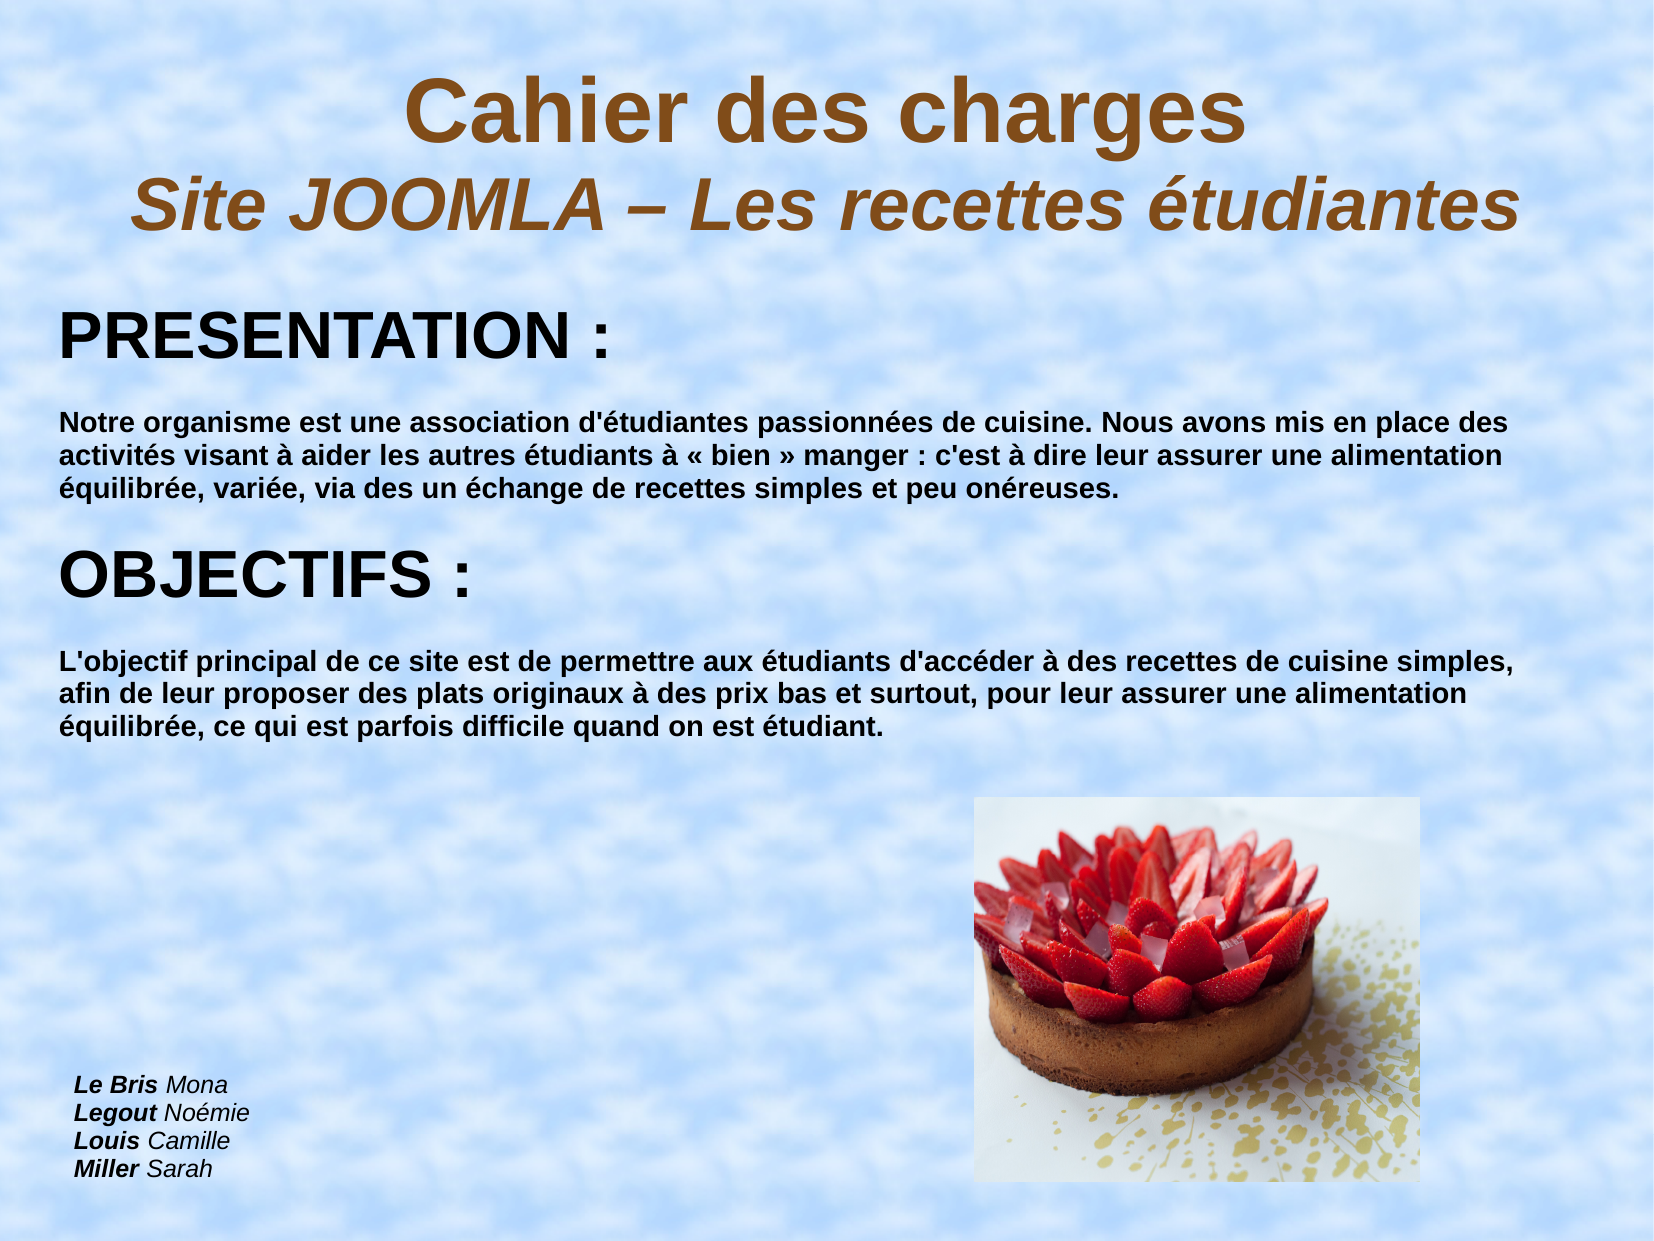

# Cahier des charges Site JOOMLA – Les recettes étudiantes
PRESENTATION :
Notre organisme est une association d'étudiantes passionnées de cuisine. Nous avons mis en place des activités visant à aider les autres étudiants à « bien » manger : c'est à dire leur assurer une alimentation équilibrée, variée, via des un échange de recettes simples et peu onéreuses.
OBJECTIFS :
L'objectif principal de ce site est de permettre aux étudiants d'accéder à des recettes de cuisine simples, afin de leur proposer des plats originaux à des prix bas et surtout, pour leur assurer une alimentation équilibrée, ce qui est parfois difficile quand on est étudiant.
Le Bris Mona
Legout Noémie
Louis Camille
Miller Sarah